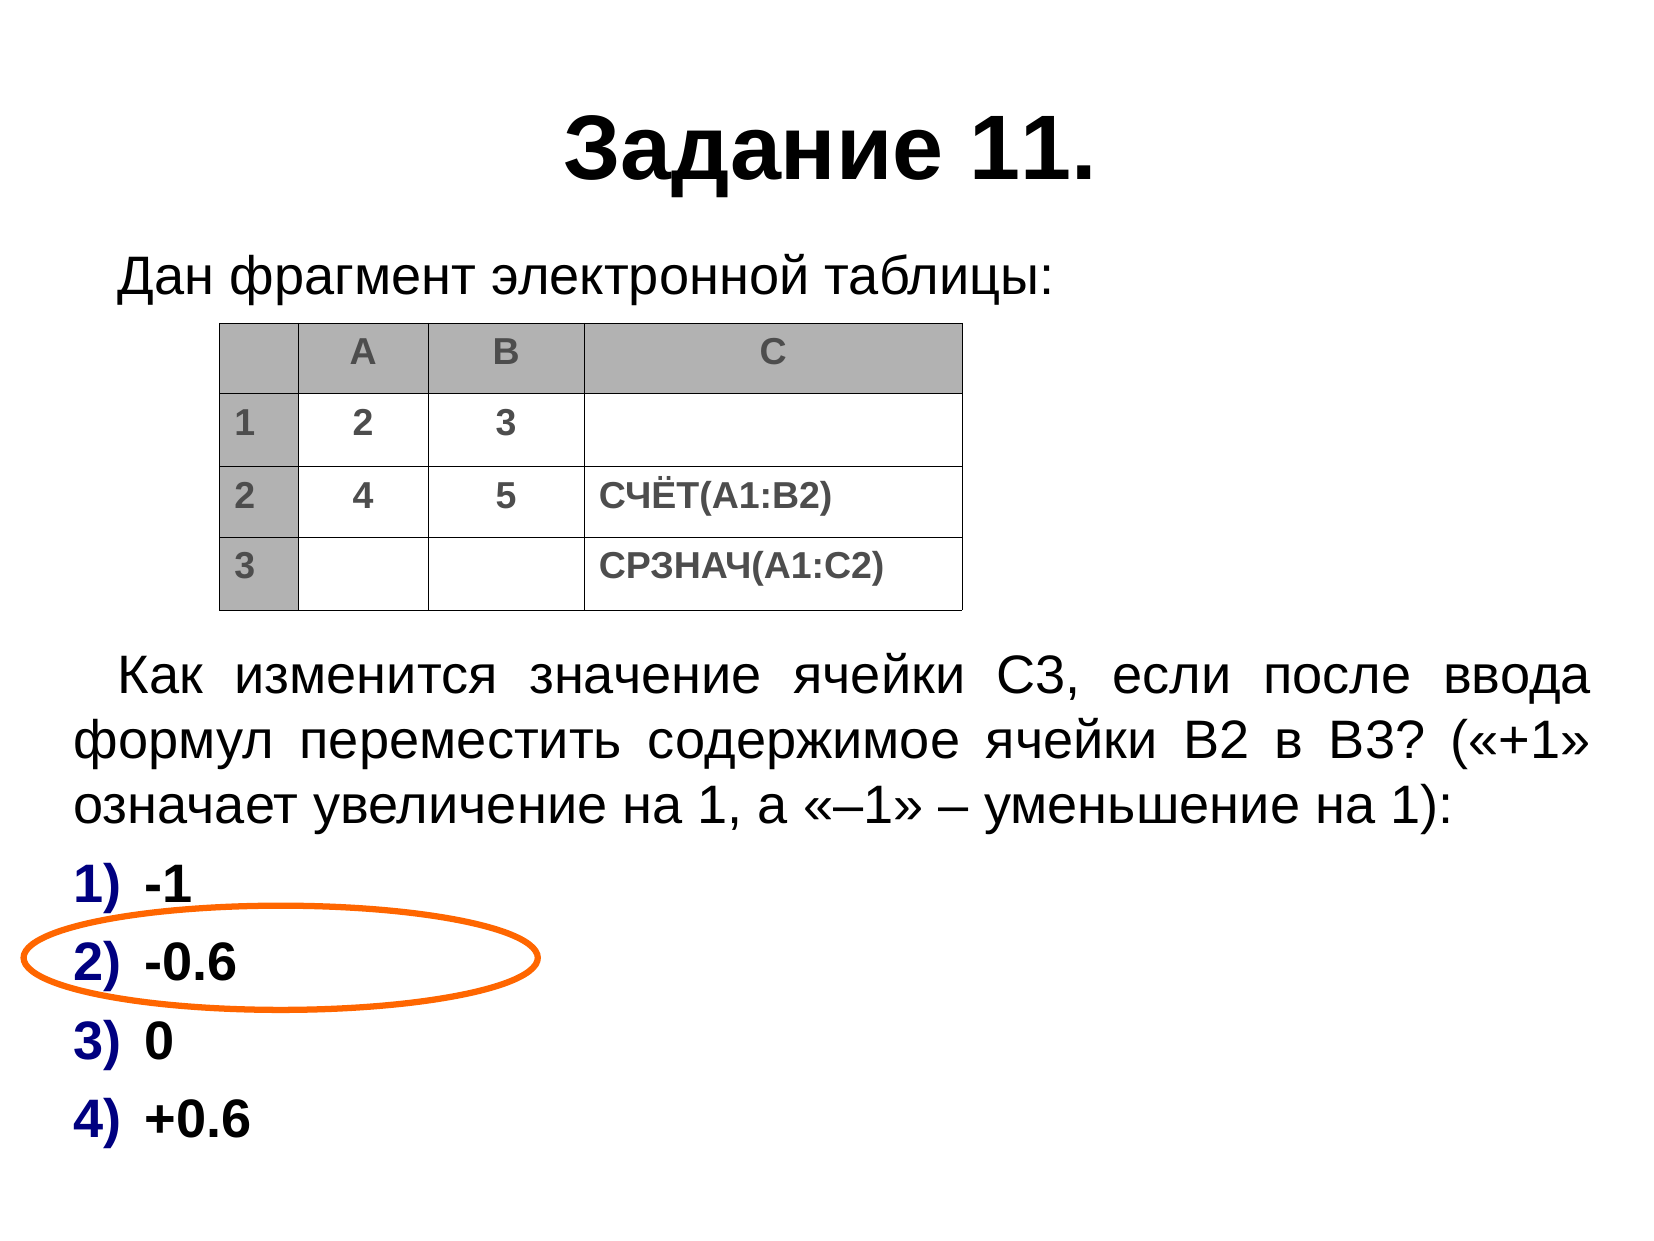

# Задание 11.
Дан фрагмент электронной таблицы:
Как изменится значение ячейки С3, если после ввода формул переместить содержимое ячейки В2 в В3? («+1» означает увеличение на 1, а «–1» – уменьшение на 1):
-1
-0.6
0
+0.6
| | А | В | С |
| --- | --- | --- | --- |
| 1 | 2 | 3 | |
| 2 | 4 | 5 | СЧЁТ(А1:В2) |
| 3 | | | СРЗНАЧ(А1:С2) |